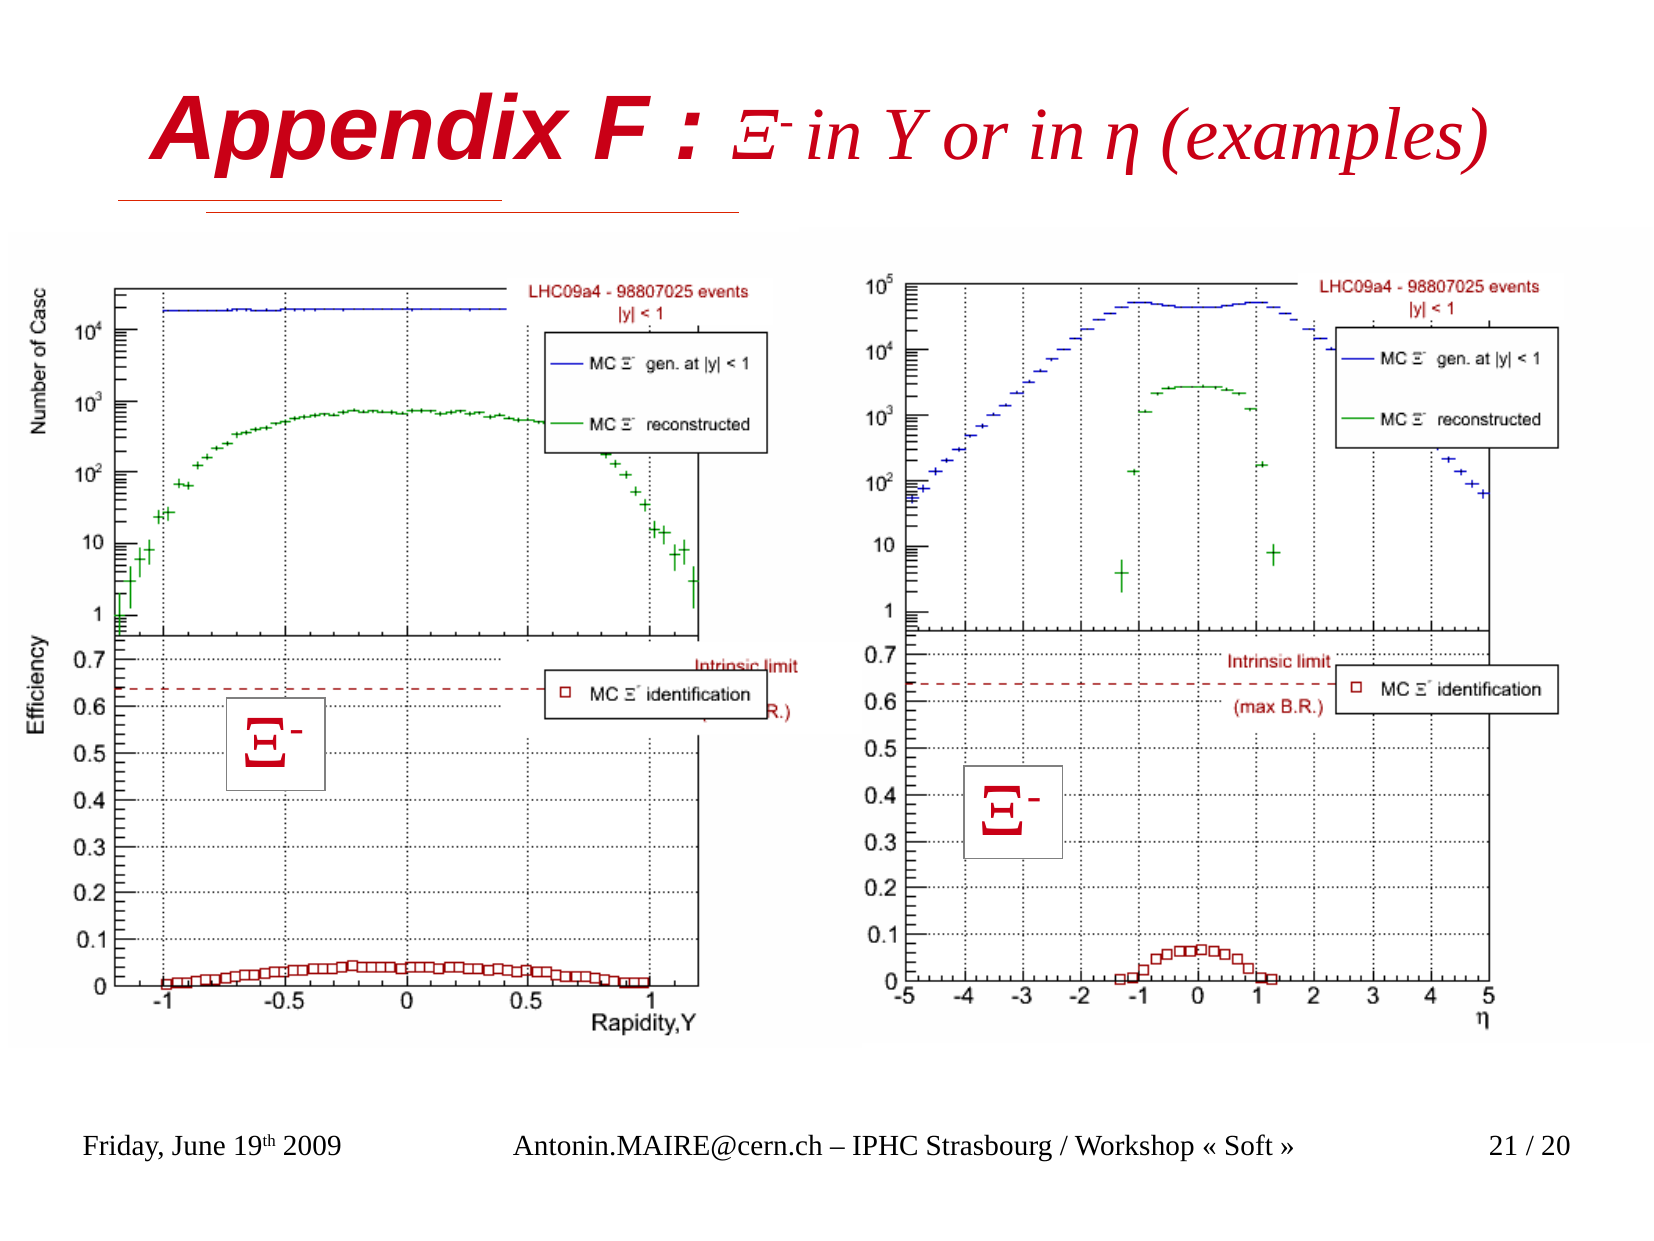

# Appendix F : Ξ- in Y or in η (examples)
Ξ-
Ξ-
Mon, March 31st, 2008
Antonin Maire - IPHC Strasbourg / AliceWeek Apr. 08
21